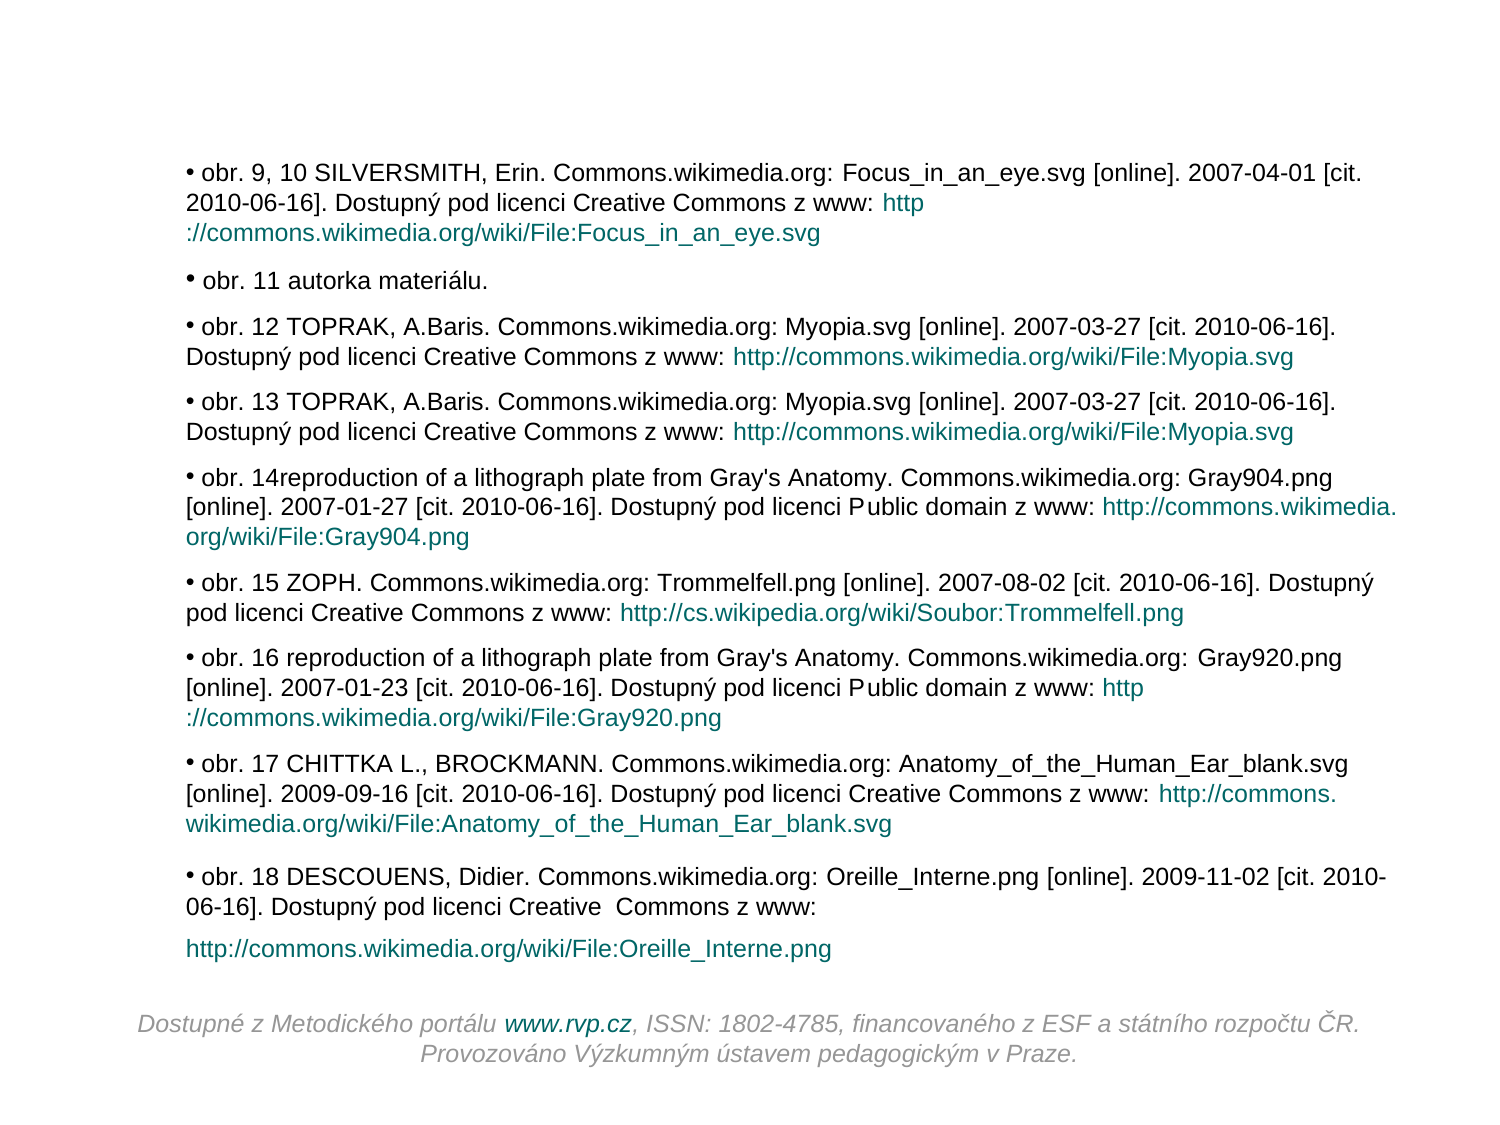

obr. 9, 10 SILVERSMITH, Erin. Commons.wikimedia.org: Focus_in_an_eye.svg [online]. 2007-04-01 [cit. 2010-06-16]. Dostupný pod licenci Creative Commons z www: http://commons.wikimedia.org/wiki/File:Focus_in_an_eye.svg
 obr. 11 autorka materiálu.
 obr. 12 TOPRAK, A.Baris. Commons.wikimedia.org: Myopia.svg [online]. 2007-03-27 [cit. 2010-06-16]. Dostupný pod licenci Creative Commons z www: http://commons.wikimedia.org/wiki/File:Myopia.svg
 obr. 13 TOPRAK, A.Baris. Commons.wikimedia.org: Myopia.svg [online]. 2007-03-27 [cit. 2010-06-16]. Dostupný pod licenci Creative Commons z www: http://commons.wikimedia.org/wiki/File:Myopia.svg
 obr. 14reproduction of a lithograph plate from Gray's Anatomy. Commons.wikimedia.org: Gray904.png [online]. 2007-01-27 [cit. 2010-06-16]. Dostupný pod licenci Public domain z www: http://commons.wikimedia.org/wiki/File:Gray904.png
 obr. 15 ZOPH. Commons.wikimedia.org: Trommelfell.png [online]. 2007-08-02 [cit. 2010-06-16]. Dostupný pod licenci Creative Commons z www: http://cs.wikipedia.org/wiki/Soubor:Trommelfell.png
 obr. 16 reproduction of a lithograph plate from Gray's Anatomy. Commons.wikimedia.org: Gray920.png [online]. 2007-01-23 [cit. 2010-06-16]. Dostupný pod licenci Public domain z www: http://commons.wikimedia.org/wiki/File:Gray920.png
 obr. 17 CHITTKA L., BROCKMANN. Commons.wikimedia.org: Anatomy_of_the_Human_Ear_blank.svg [online]. 2009-09-16 [cit. 2010-06-16]. Dostupný pod licenci Creative Commons z www: http://commons.wikimedia.org/wiki/File:Anatomy_of_the_Human_Ear_blank.svg
 obr. 18 DESCOUENS, Didier. Commons.wikimedia.org: Oreille_Interne.png [online]. 2009-11-02 [cit. 2010-06-16]. Dostupný pod licenci Creative Commons z www: http://commons.wikimedia.org/wiki/File:Oreille_Interne.png
Dostupné z Metodického portálu www.rvp.cz, ISSN: 1802-4785, financovaného z ESF a státního rozpočtu ČR. Provozováno Výzkumným ústavem pedagogickým v Praze.